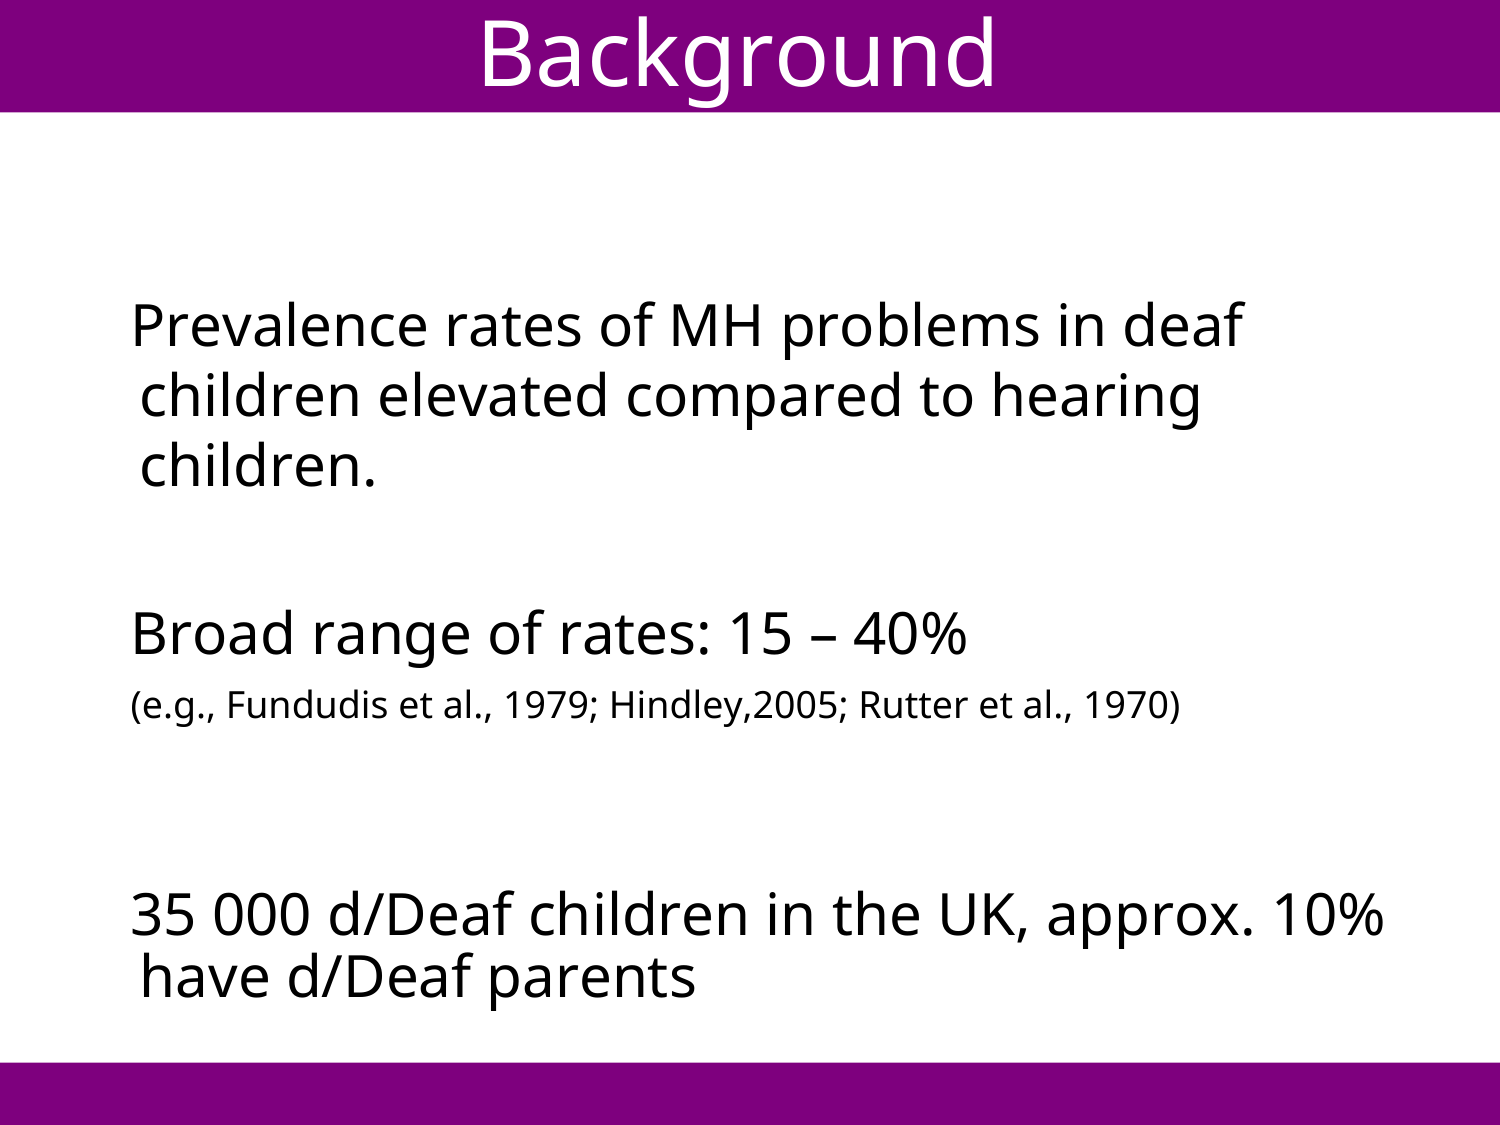

Background
# Prevalence rates of MH problems in deaf children elevated compared to hearing children.
Broad range of rates: 15 – 40%
(e.g., Fundudis et al., 1979; Hindley,2005; Rutter et al., 1970)
35 000 d/Deaf children in the UK, approx. 10% have d/Deaf parents